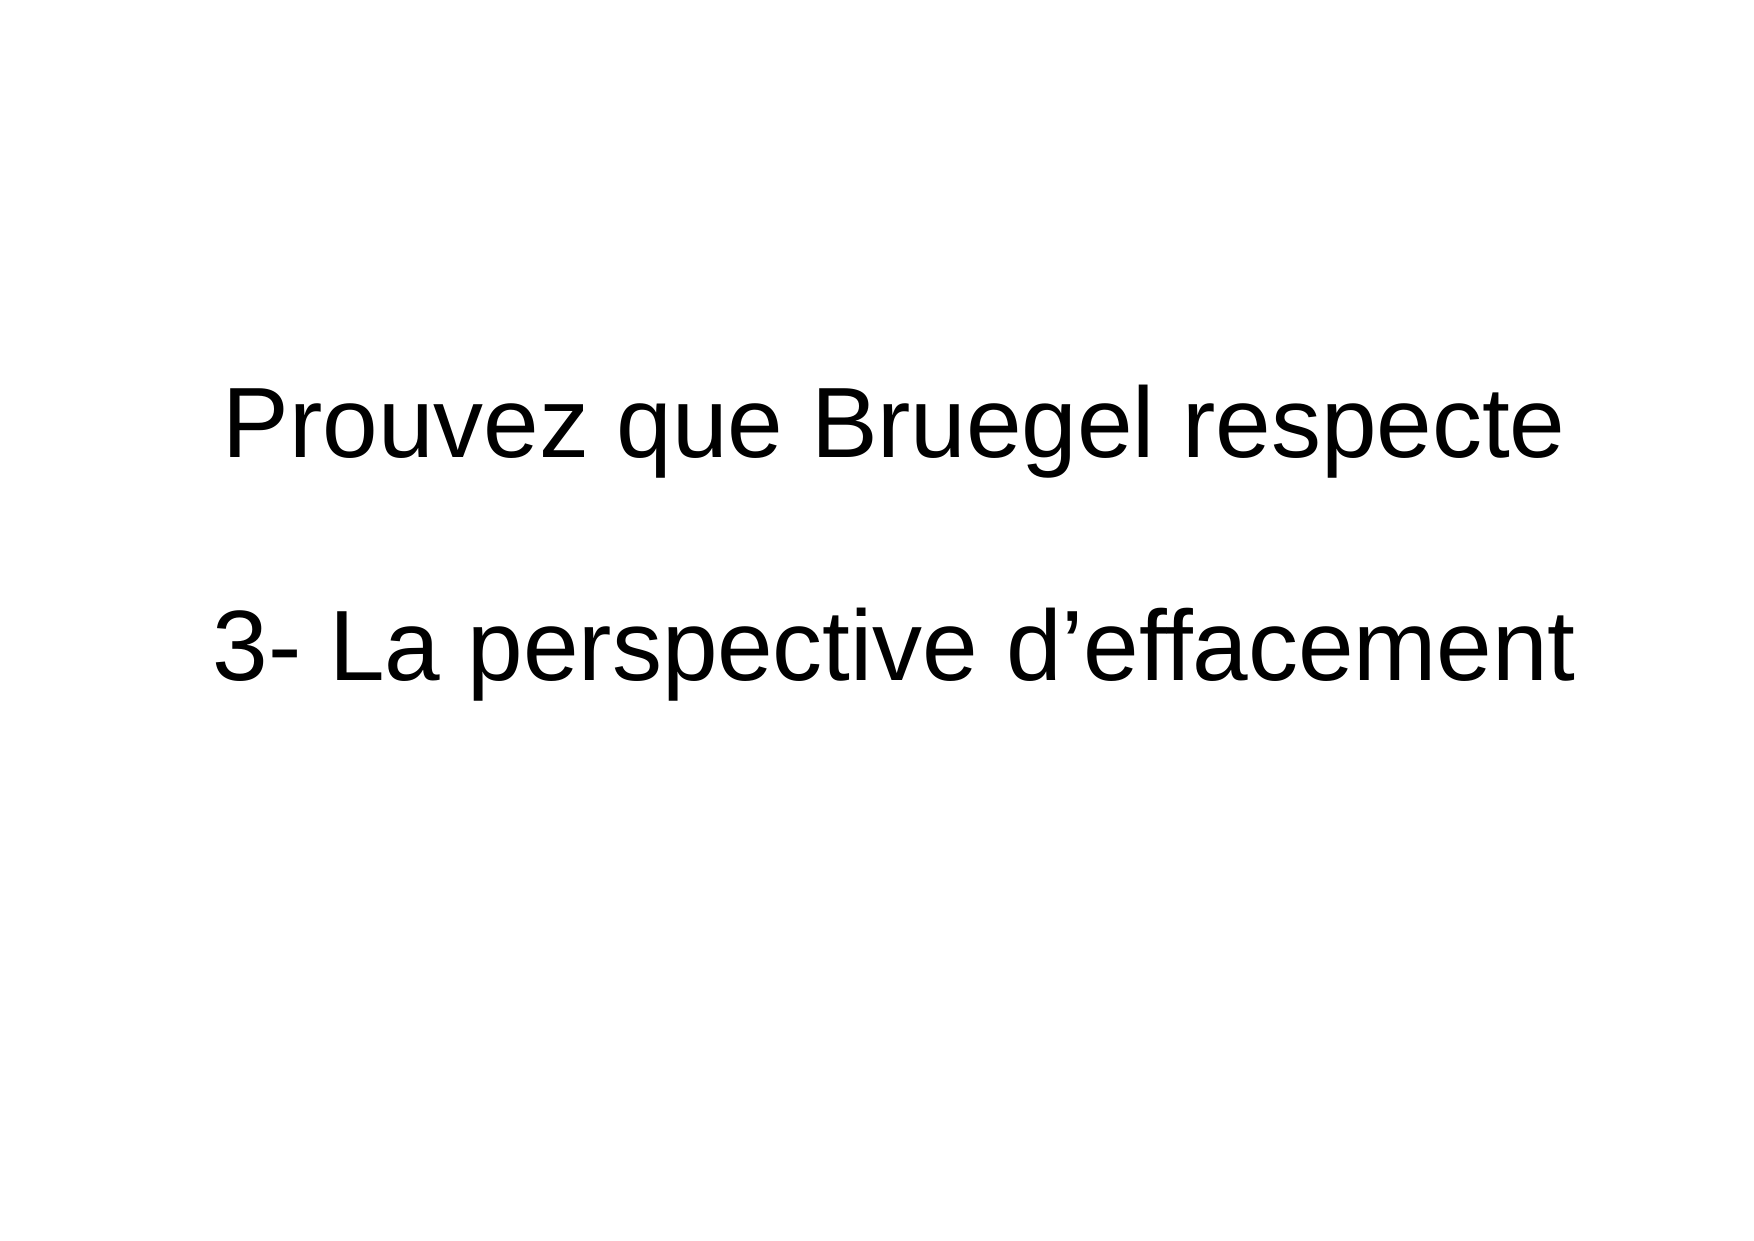

Prouvez que Bruegel respecte
3- La perspective d’effacement